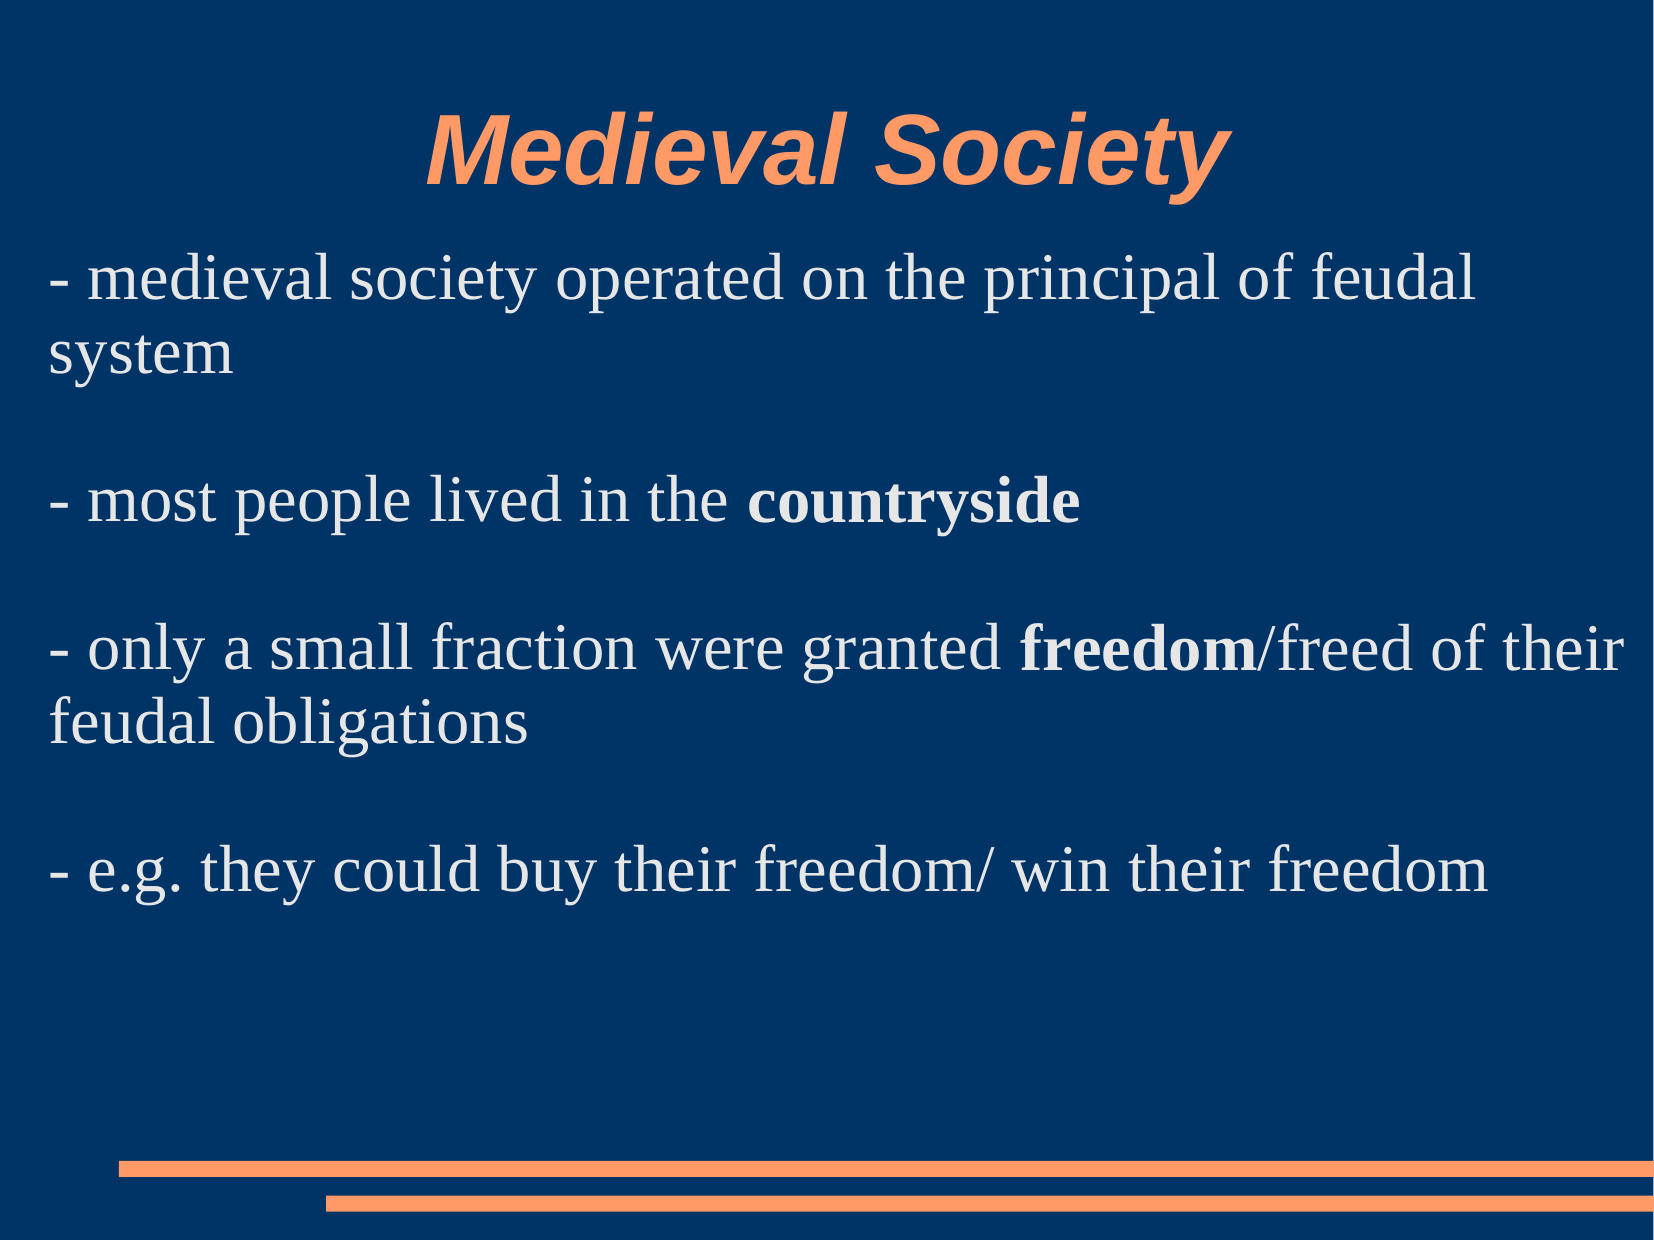

# Medieval Society
- medieval society operated on the principal of feudal system
- most people lived in the countryside
- only a small fraction were granted freedom/freed of their feudal obligations
- e.g. they could buy their freedom/ win their freedom